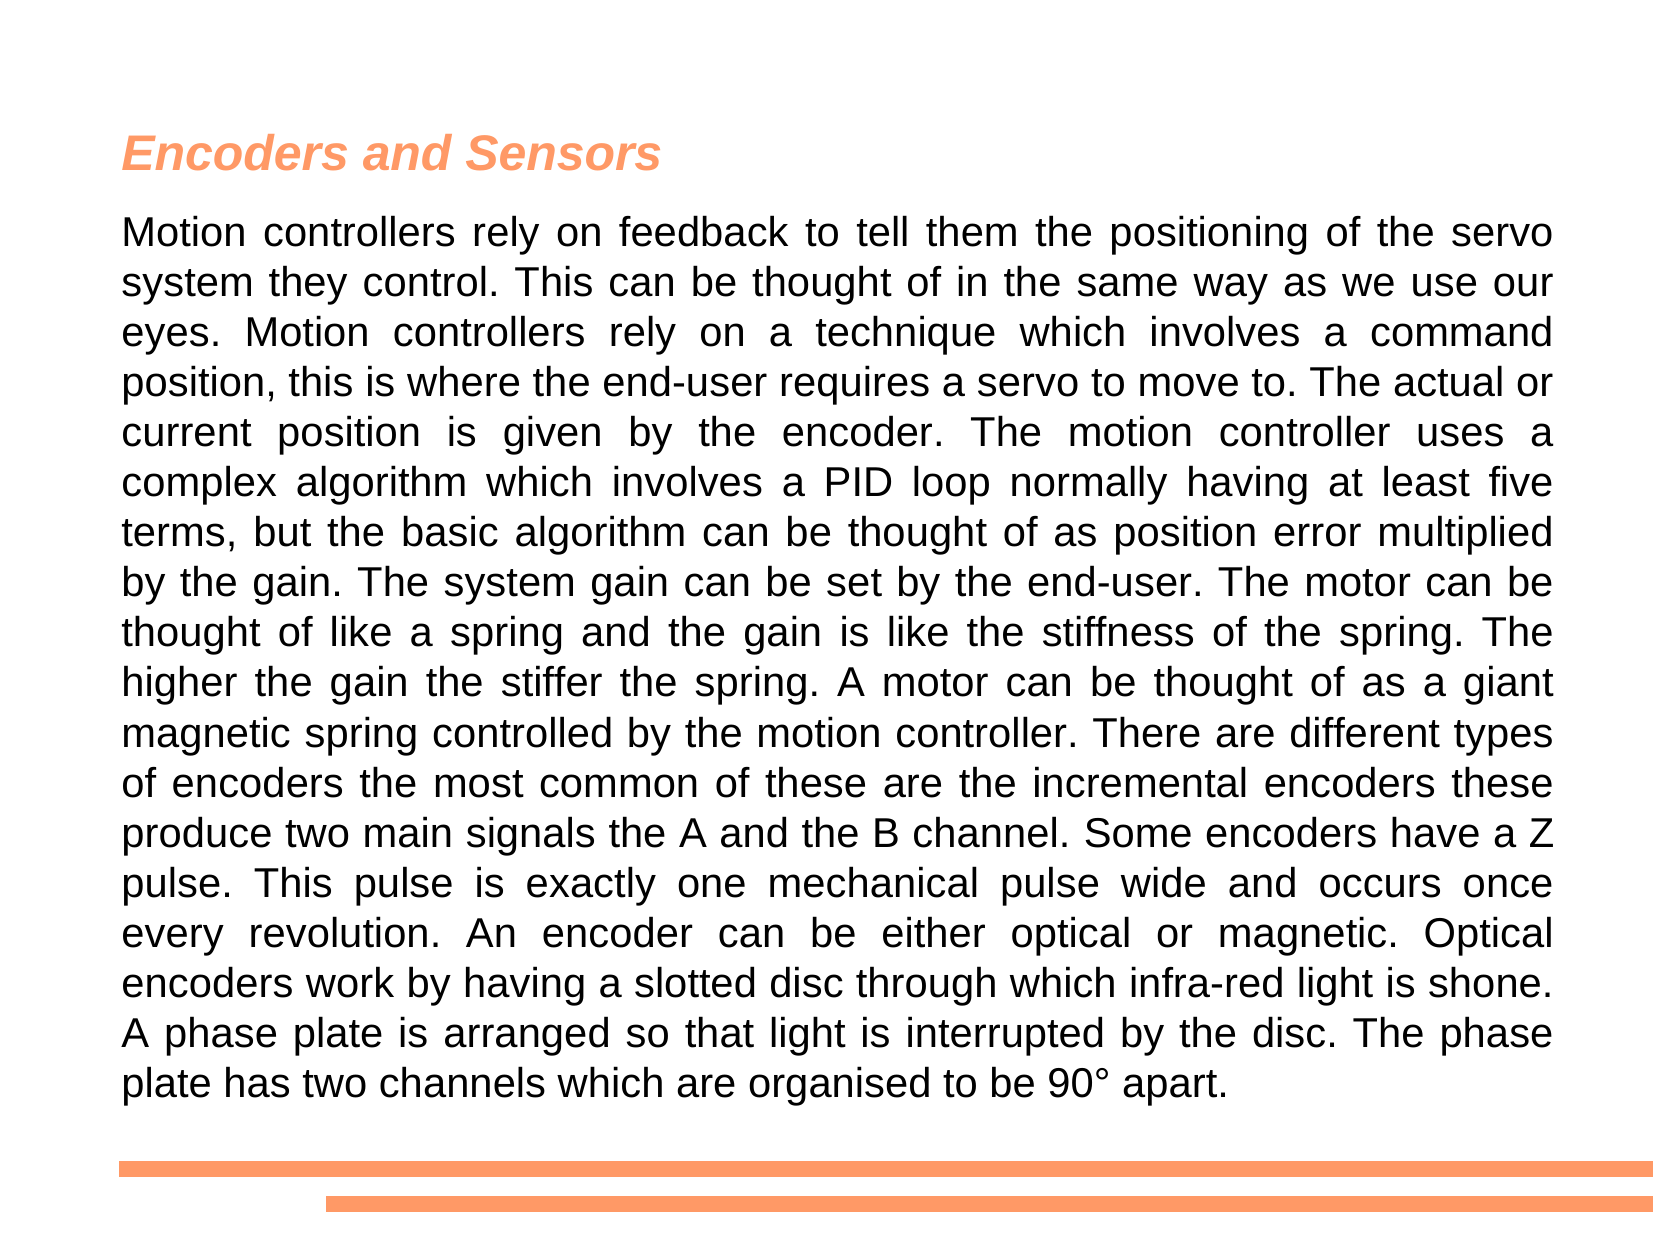

# Encoders and Sensors
Motion controllers rely on feedback to tell them the positioning of the servo system they control. This can be thought of in the same way as we use our eyes. Motion controllers rely on a technique which involves a command position, this is where the end-user requires a servo to move to. The actual or current position is given by the encoder. The motion controller uses a complex algorithm which involves a PID loop normally having at least five terms, but the basic algorithm can be thought of as position error multiplied by the gain. The system gain can be set by the end-user. The motor can be thought of like a spring and the gain is like the stiffness of the spring. The higher the gain the stiffer the spring. A motor can be thought of as a giant magnetic spring controlled by the motion controller. There are different types of encoders the most common of these are the incremental encoders these produce two main signals the A and the B channel. Some encoders have a Z pulse. This pulse is exactly one mechanical pulse wide and occurs once every revolution. An encoder can be either optical or magnetic. Optical encoders work by having a slotted disc through which infra-red light is shone. A phase plate is arranged so that light is interrupted by the disc. The phase plate has two channels which are organised to be 90° apart.